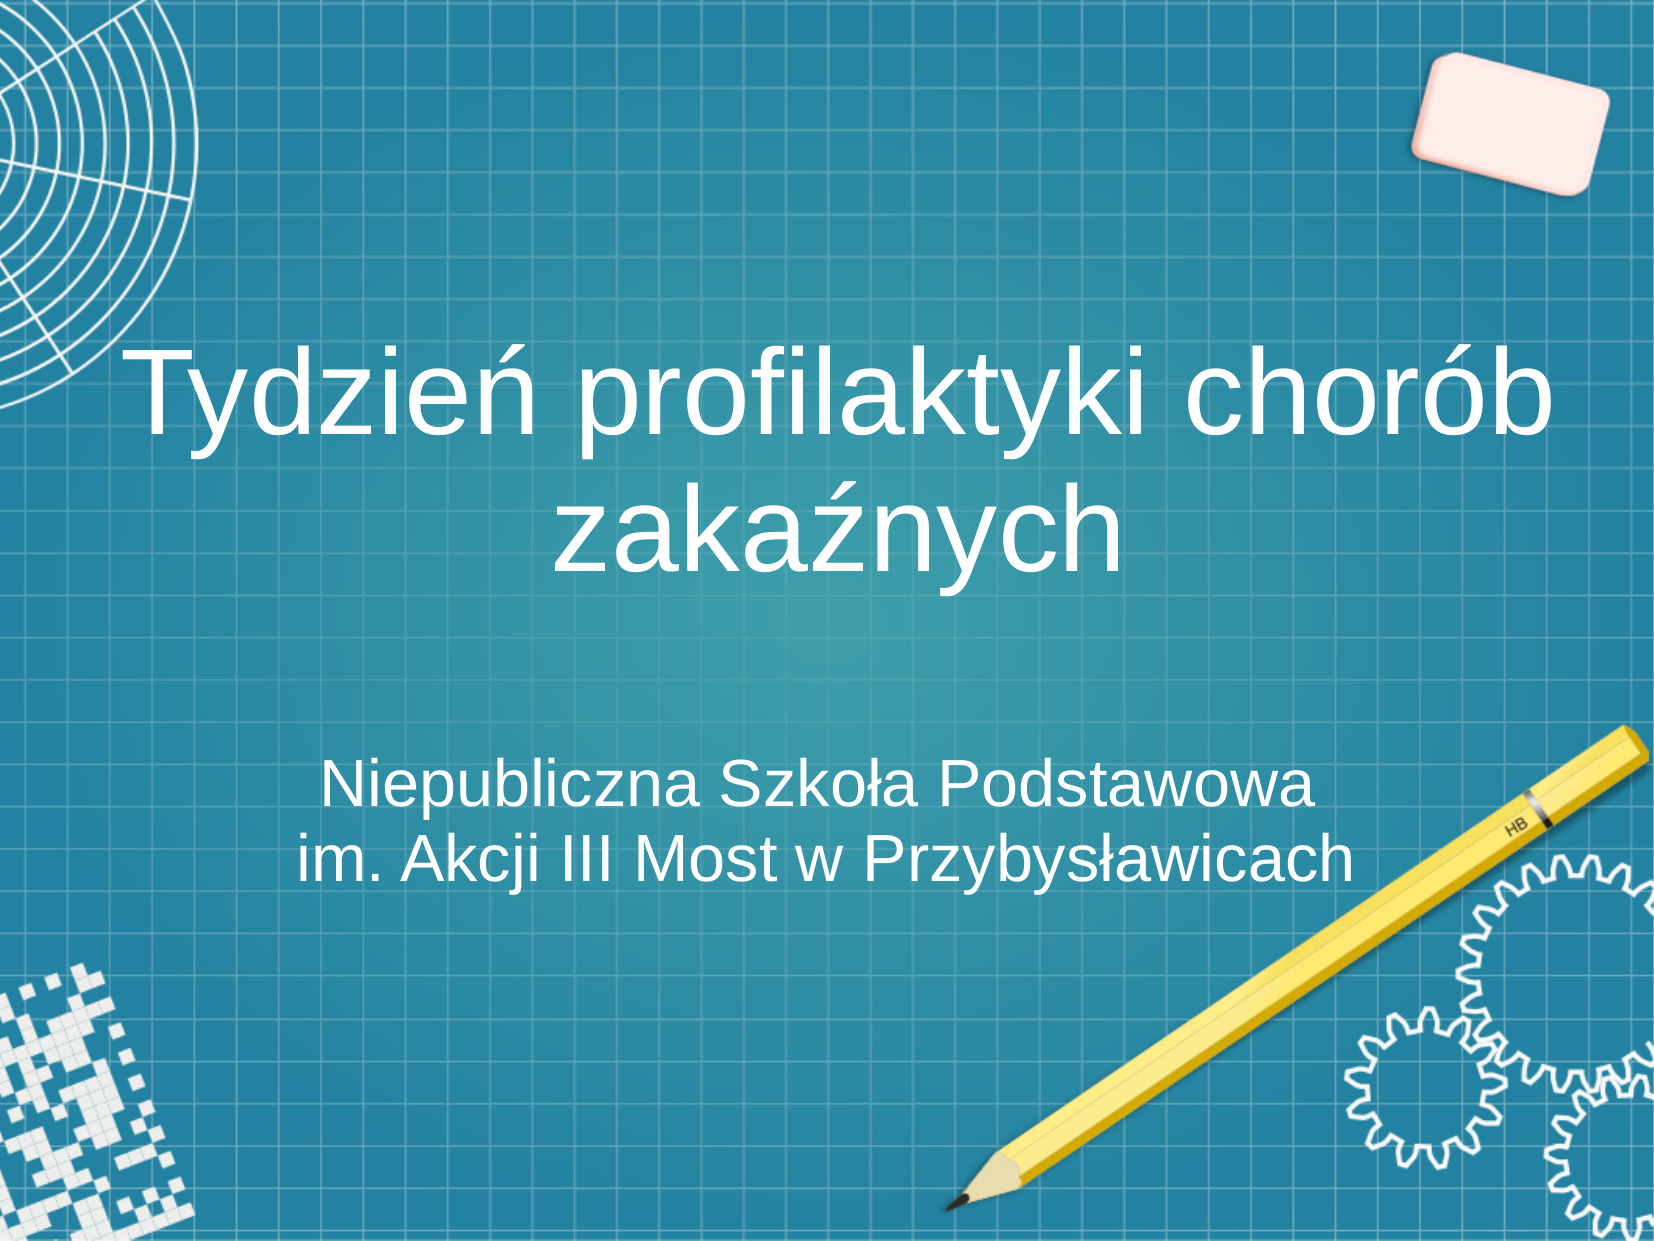

# Tydzień profilaktyki chorób zakaźnych
Niepubliczna Szkoła Podstawowa
im. Akcji III Most w Przybysławicach